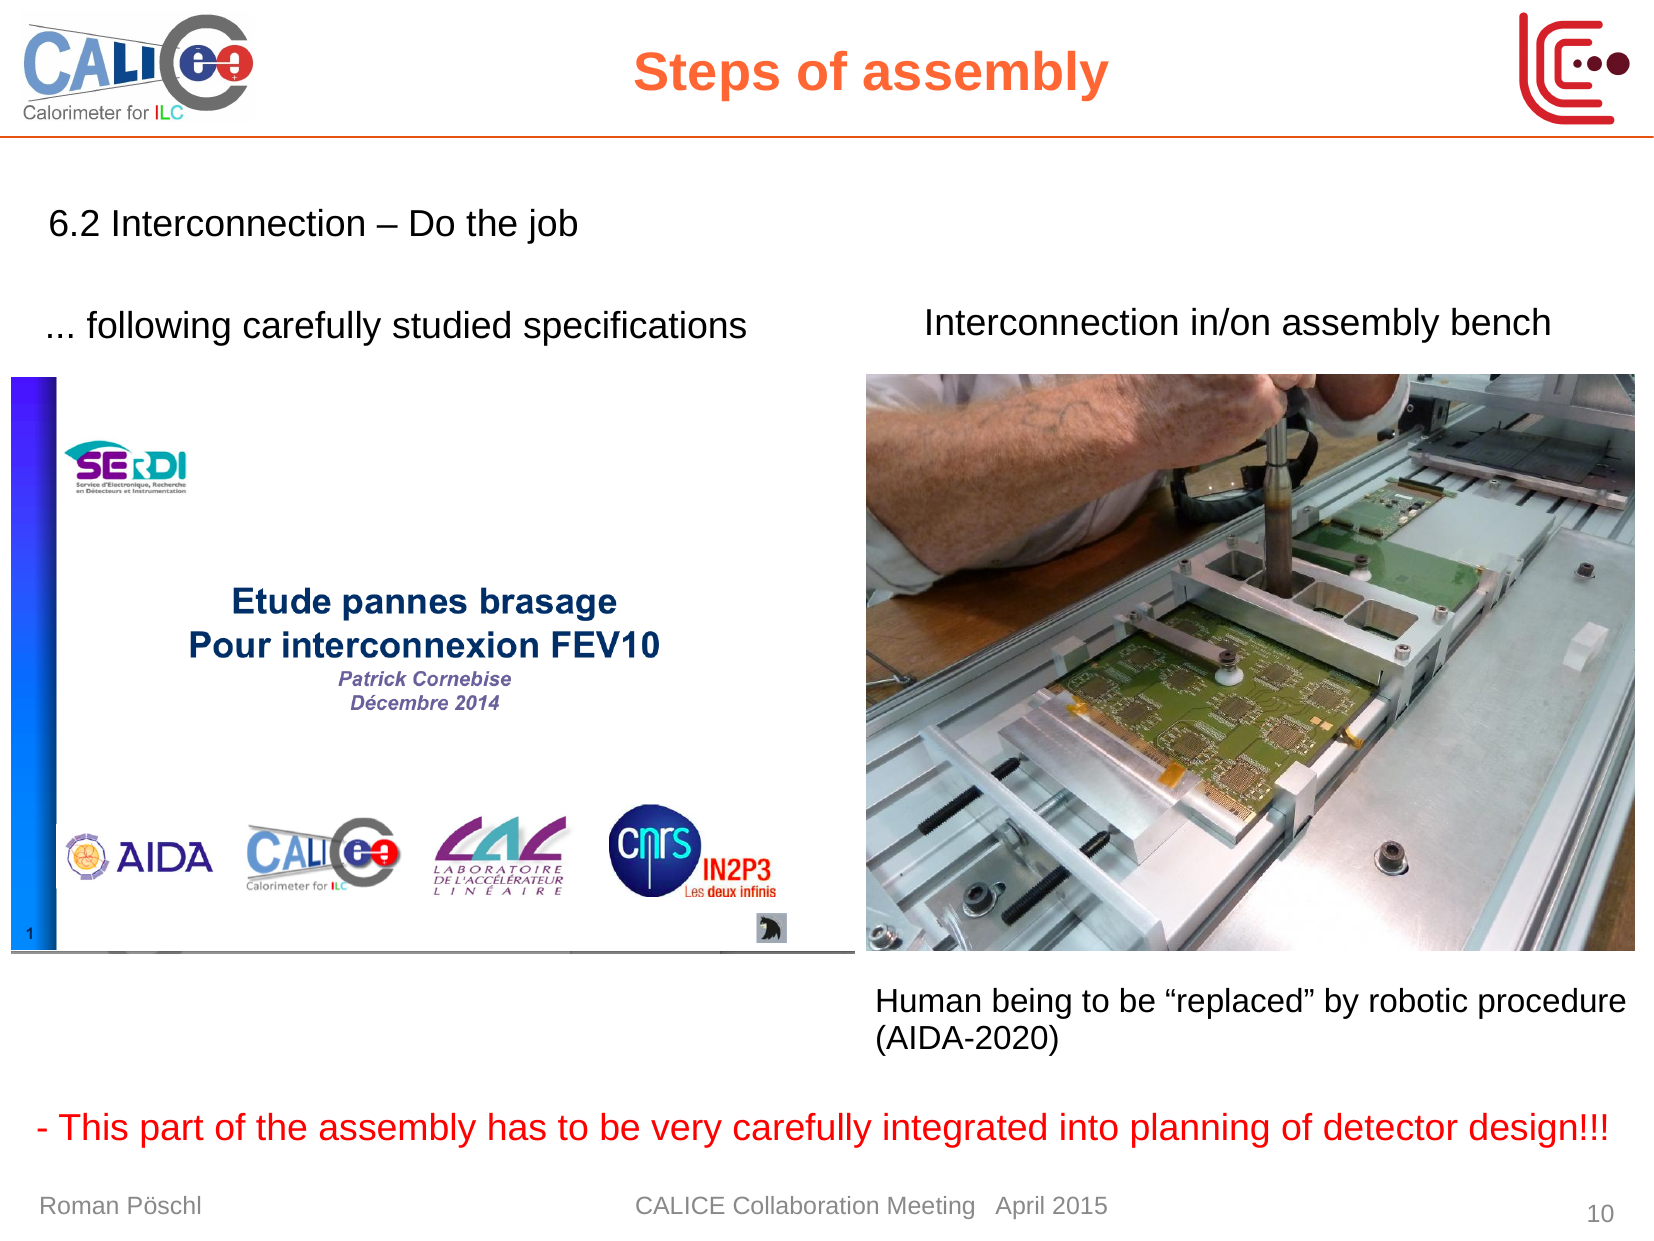

# Steps of assembly
6.2 Interconnection – Do the job
Interconnection in/on assembly bench
... following carefully studied specifications
Human being to be “replaced” by robotic procedure
(AIDA-2020)
- This part of the assembly has to be very carefully integrated into planning of detector design!!!